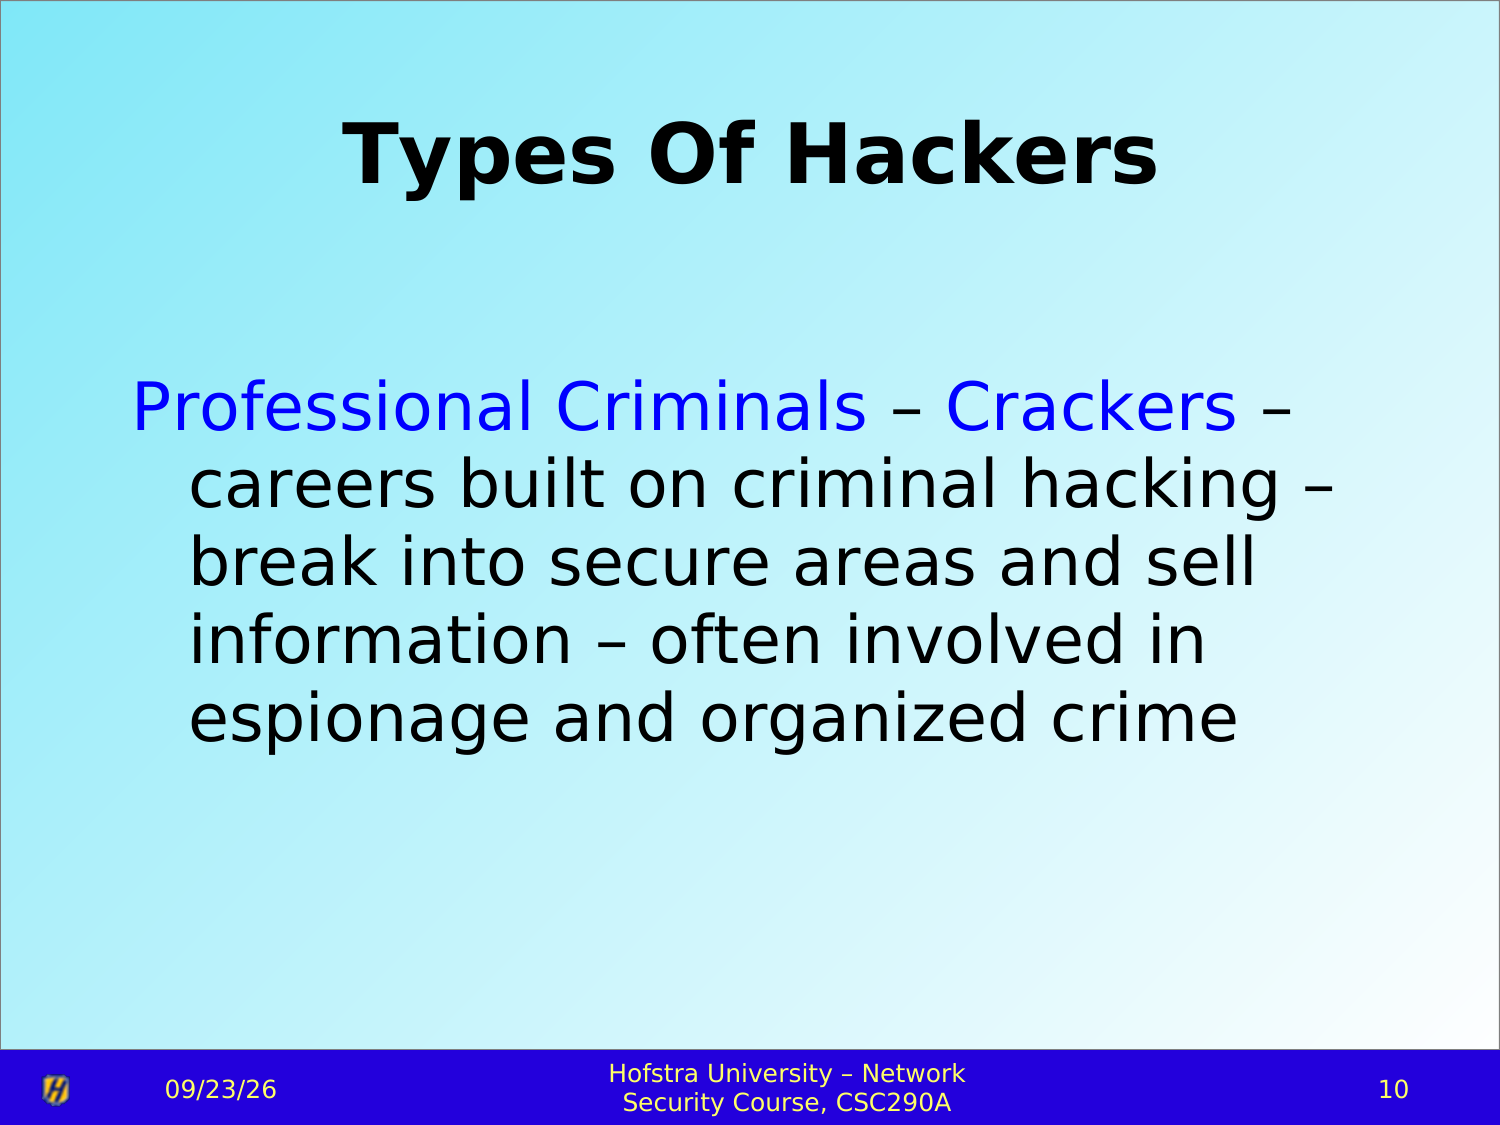

# Types Of Hackers
Professional Criminals – Crackers – careers built on criminal hacking – break into secure areas and sell information – often involved in espionage and organized crime
10